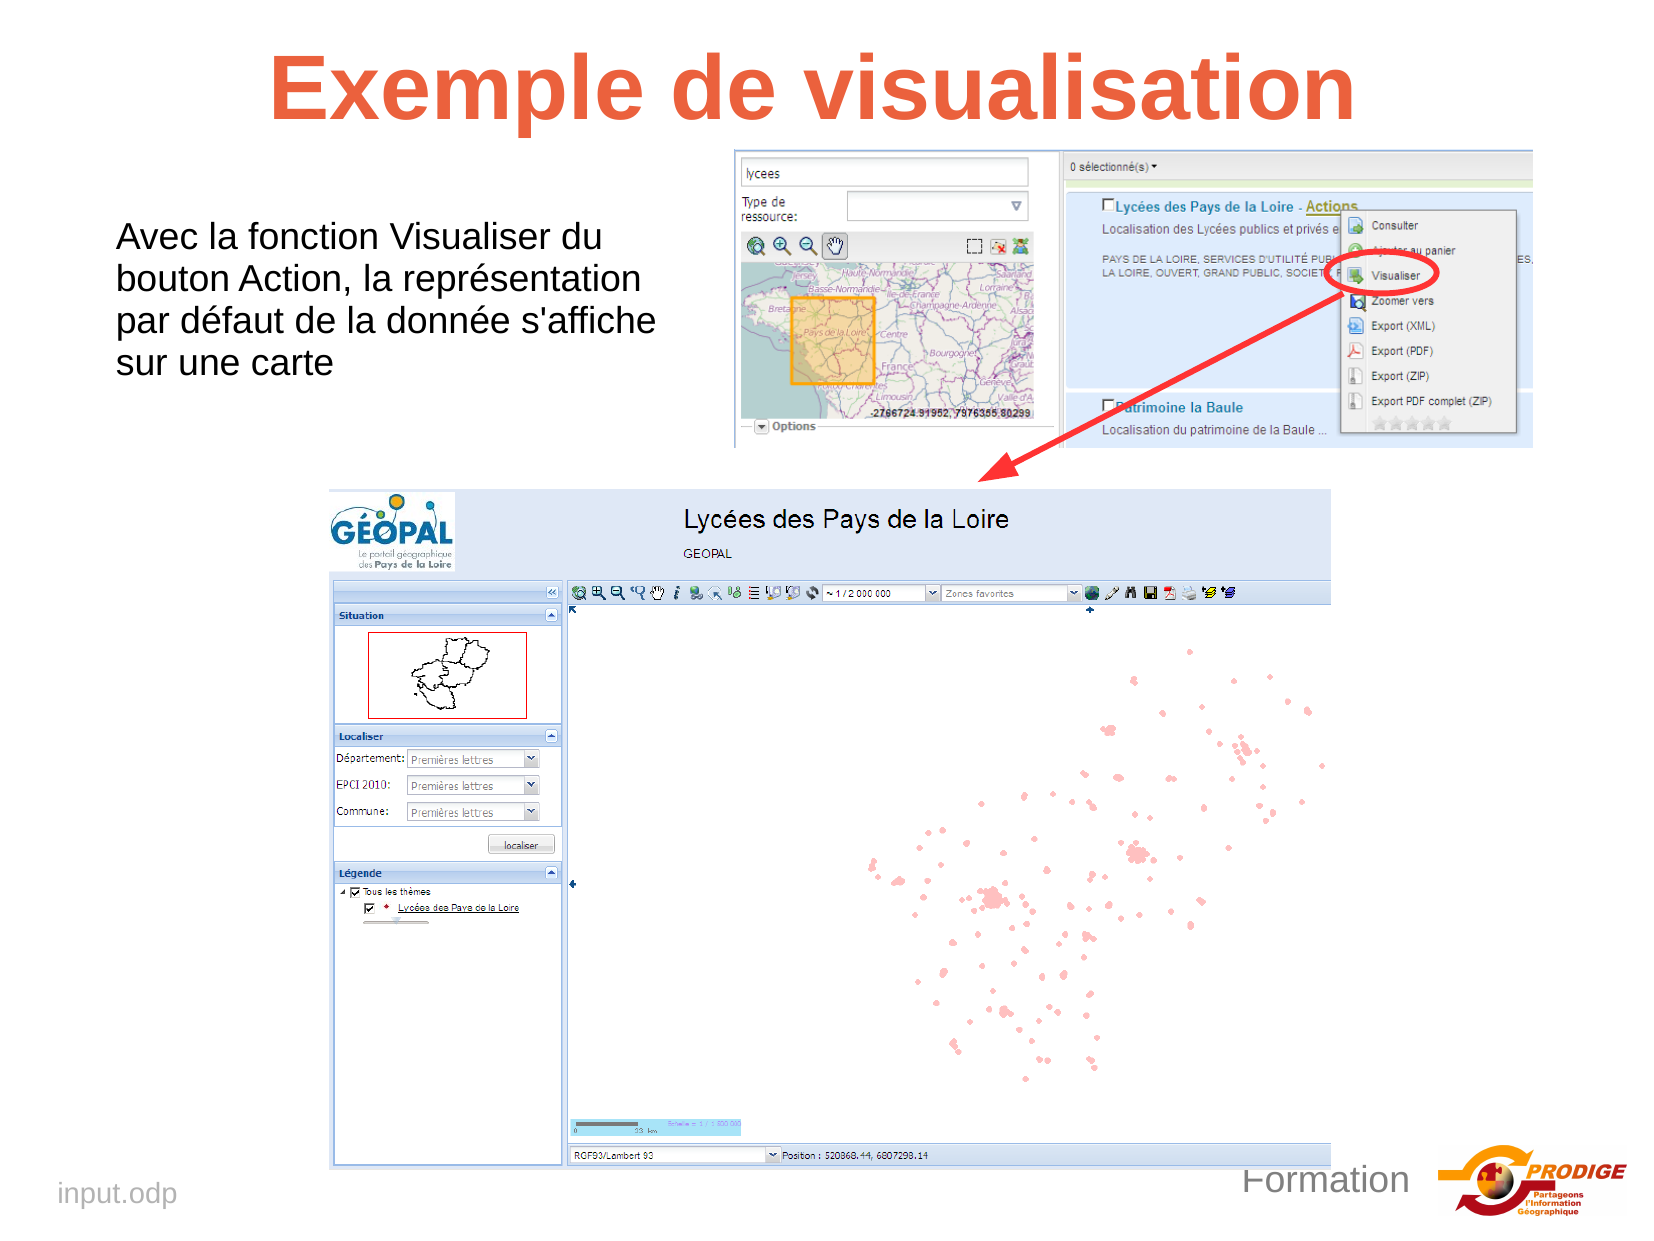

# Exemple de visualisation
Avec la fonction Visualiser du
bouton Action, la représentation
par défaut de la donnée s'affiche
sur une carte